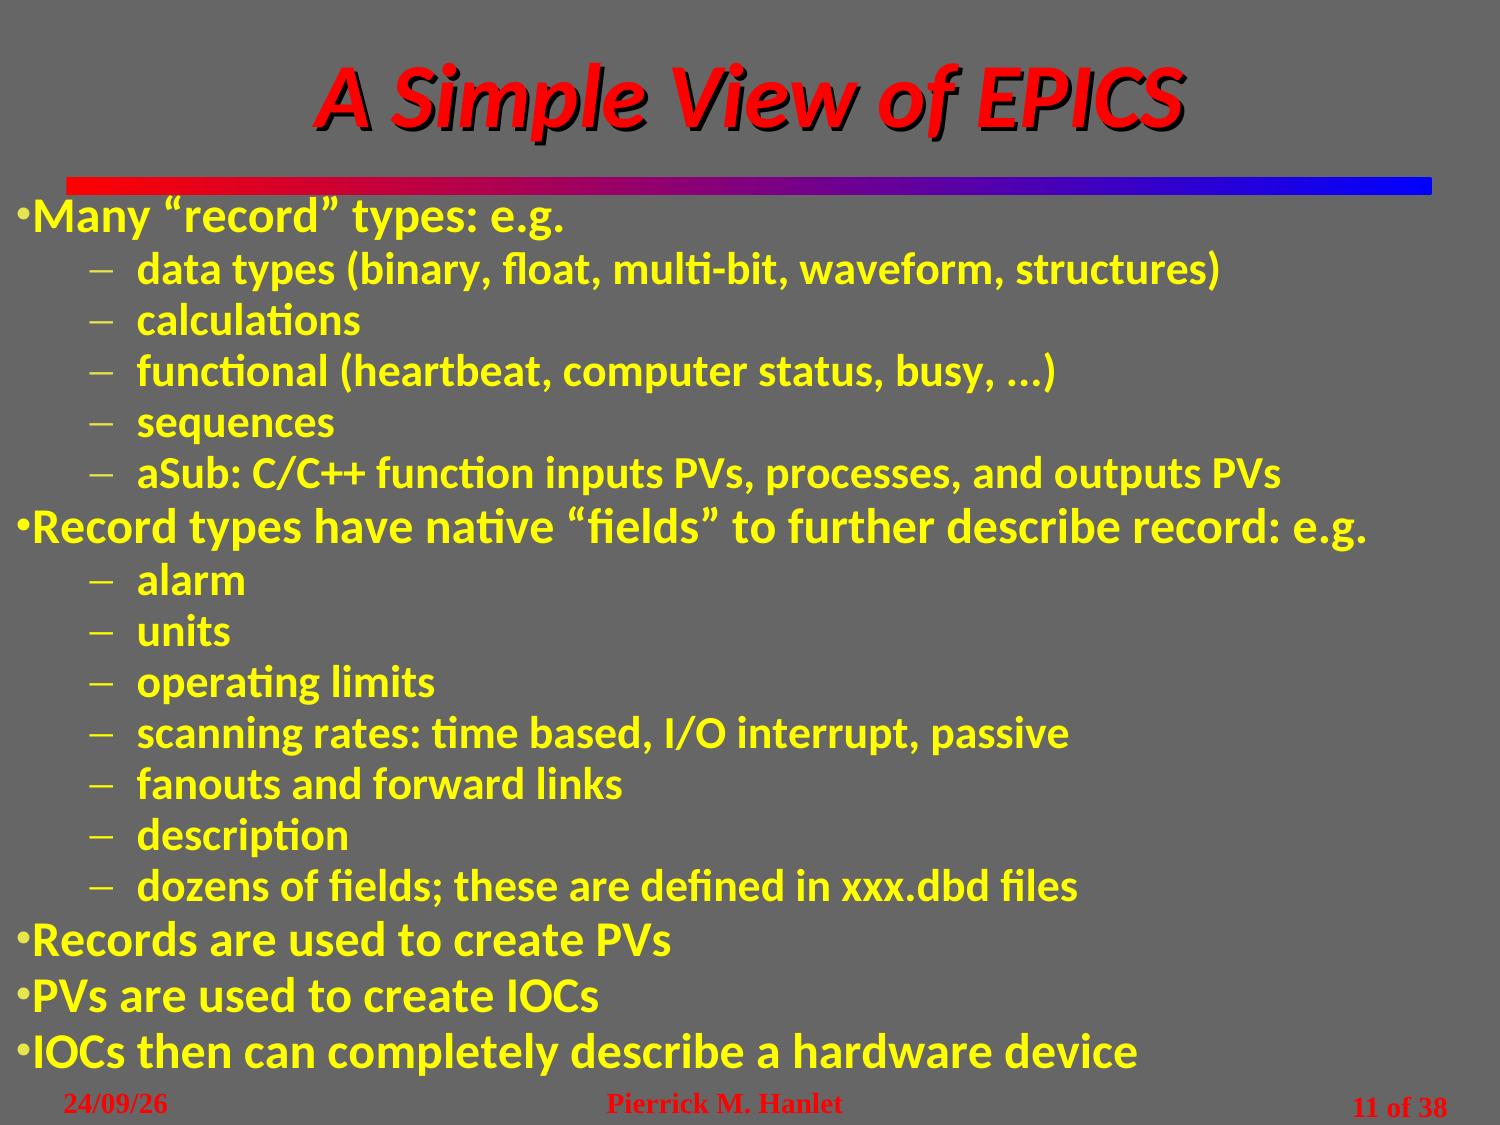

# A Simple View of EPICS
Many “record” types: e.g.
data types (binary, float, multi-bit, waveform, structures)
calculations
functional (heartbeat, computer status, busy, ...)
sequences
aSub: C/C++ function inputs PVs, processes, and outputs PVs
Record types have native “fields” to further describe record: e.g.
alarm
units
operating limits
scanning rates: time based, I/O interrupt, passive
fanouts and forward links
description
dozens of fields; these are defined in xxx.dbd files
Records are used to create PVs
PVs are used to create IOCs
IOCs then can completely describe a hardware device
11
Pierrick Hanlet